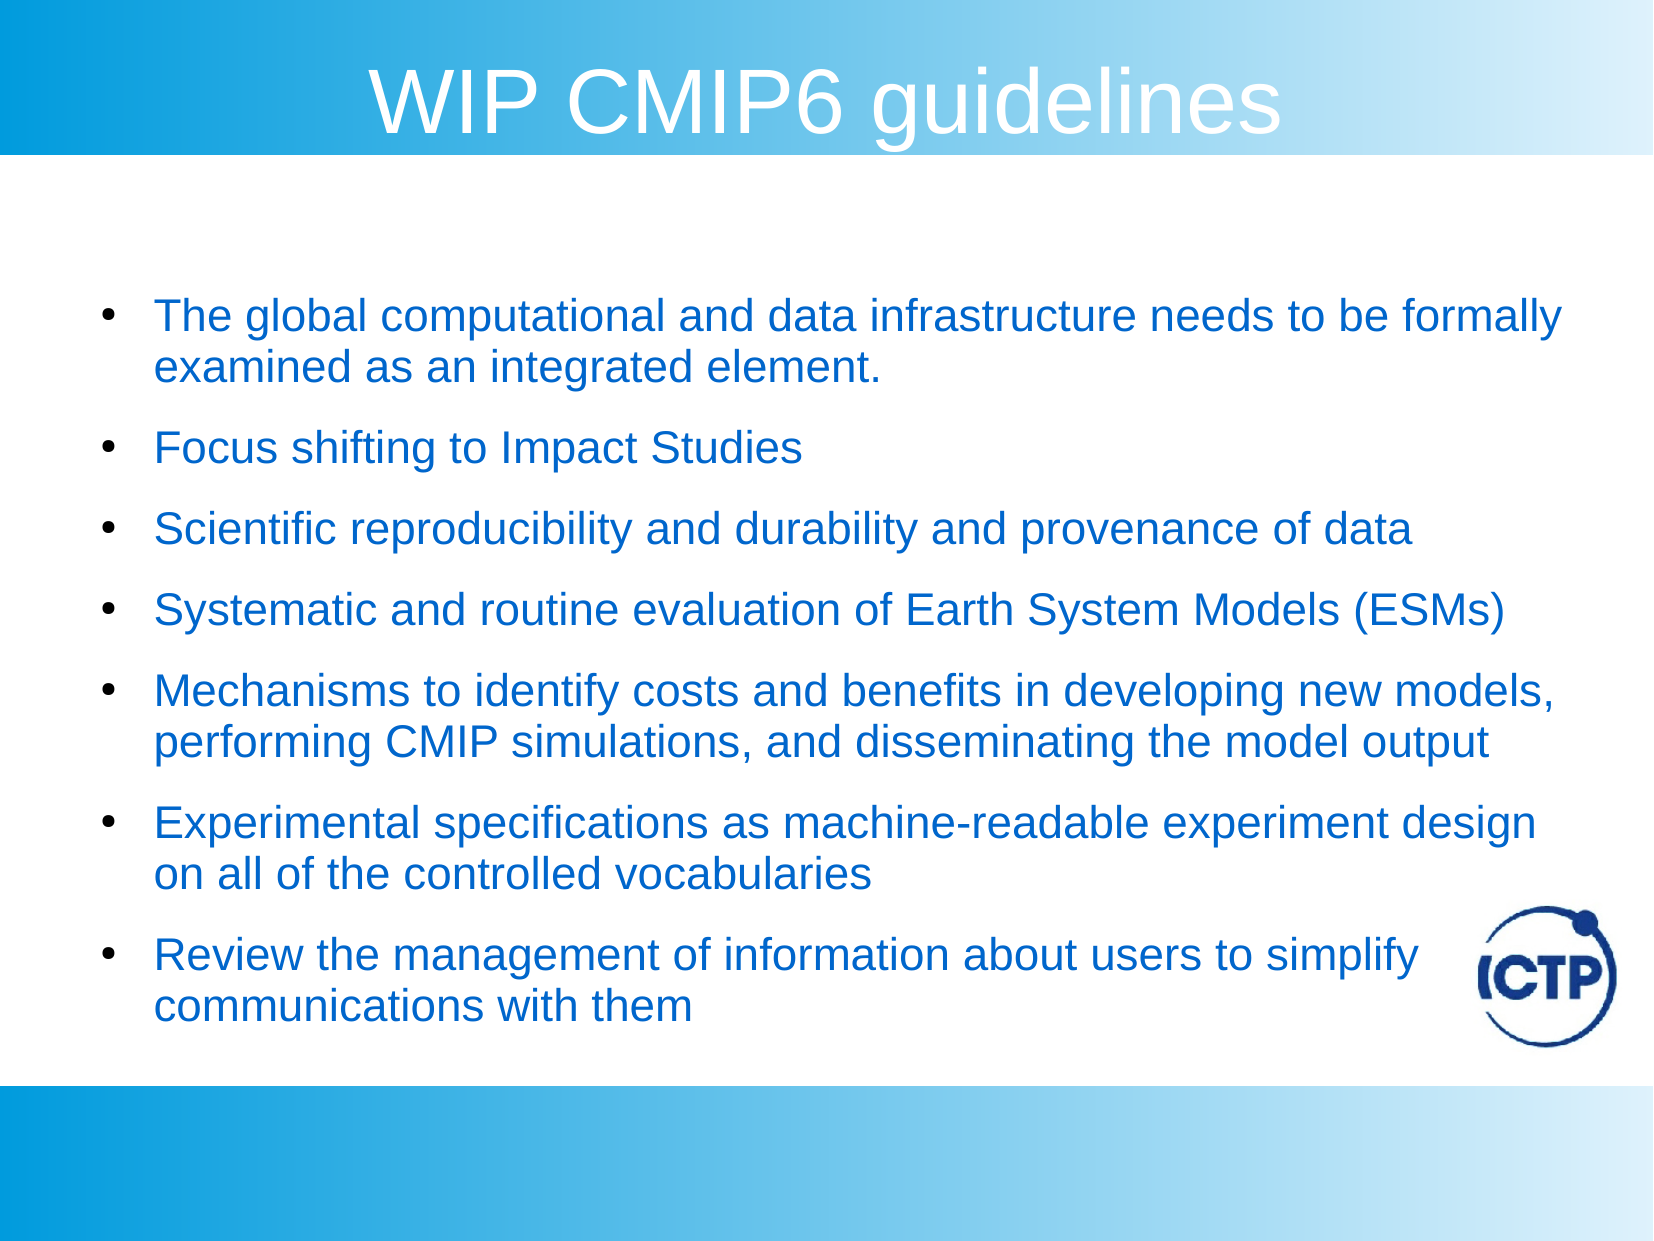

# WIP CMIP6 guidelines
The global computational and data infrastructure needs to be formally examined as an integrated element.
Focus shifting to Impact Studies
Scientific reproducibility and durability and provenance of data
Systematic and routine evaluation of Earth System Models (ESMs)
Mechanisms to identify costs and benefits in developing new models, performing CMIP simulations, and disseminating the model output
Experimental specifications as machine-readable experiment design on all of the controlled vocabularies
Review the management of information about users to simplify communications with them